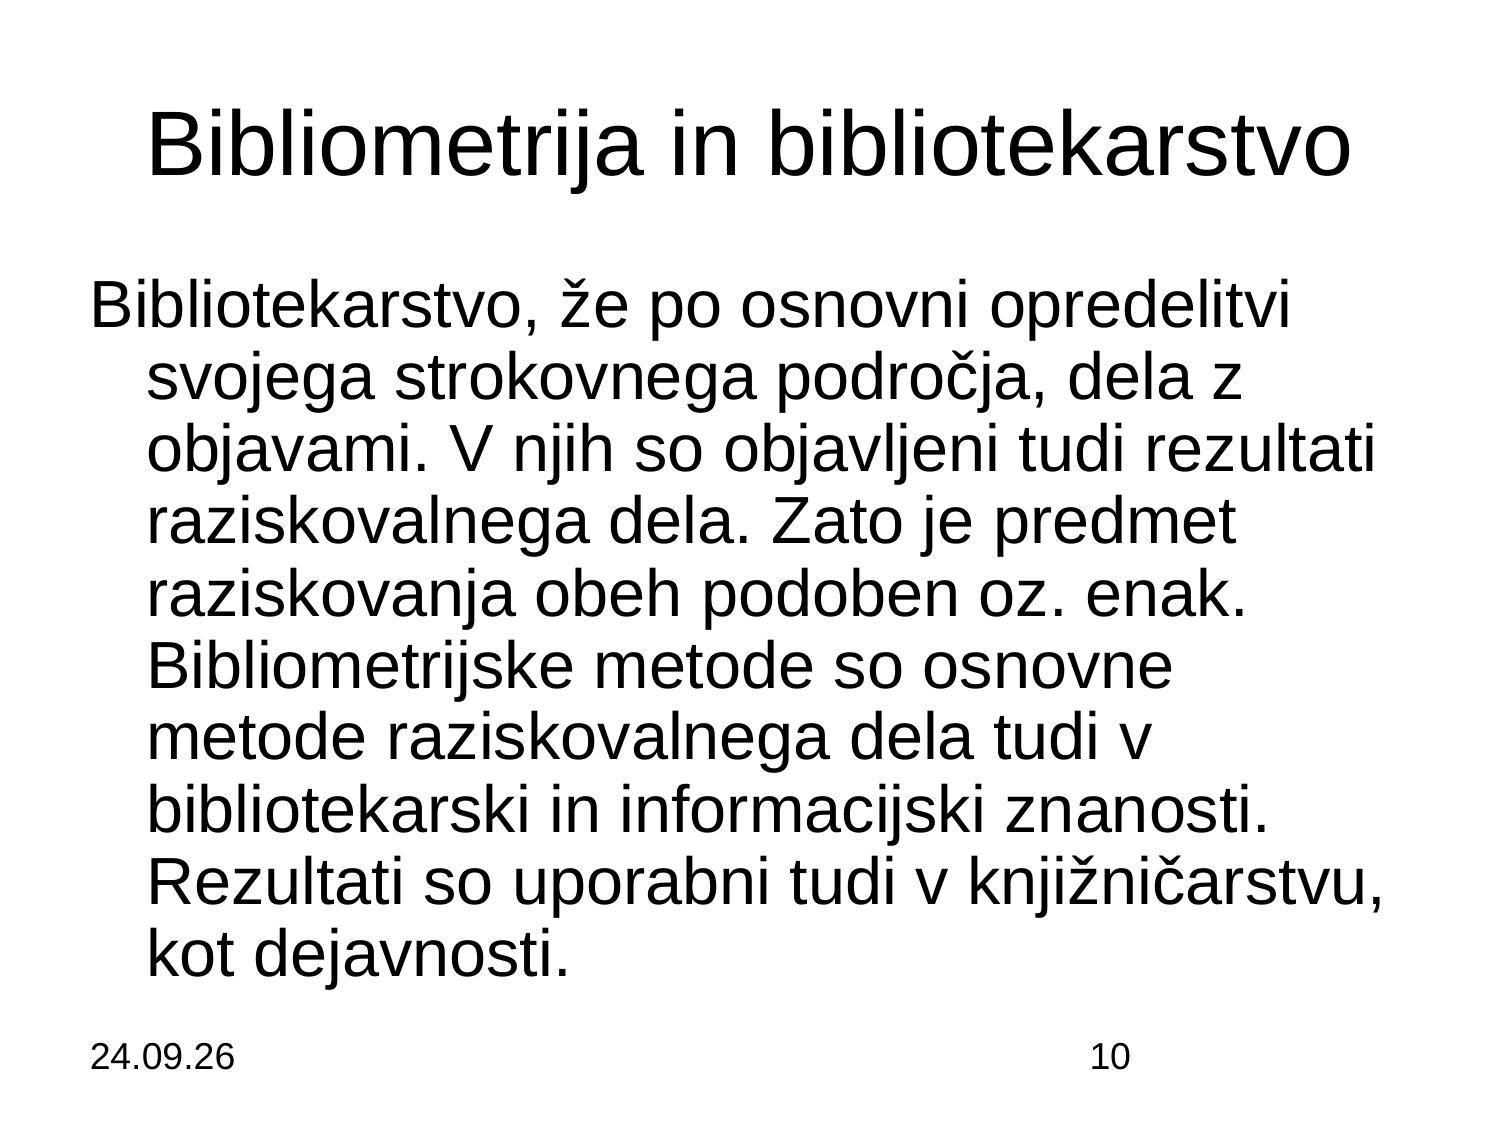

# Bibliometrija in bibliotekarstvo
Bibliotekarstvo, že po osnovni opredelitvi svojega strokovnega področja, dela z objavami. V njih so objavljeni tudi rezultati raziskovalnega dela. Zato je predmet raziskovanja obeh podoben oz. enak. Bibliometrijske metode so osnovne metode raziskovalnega dela tudi v bibliotekarski in informacijski znanosti. Rezultati so uporabni tudi v knjižničarstvu, kot dejavnosti.
10